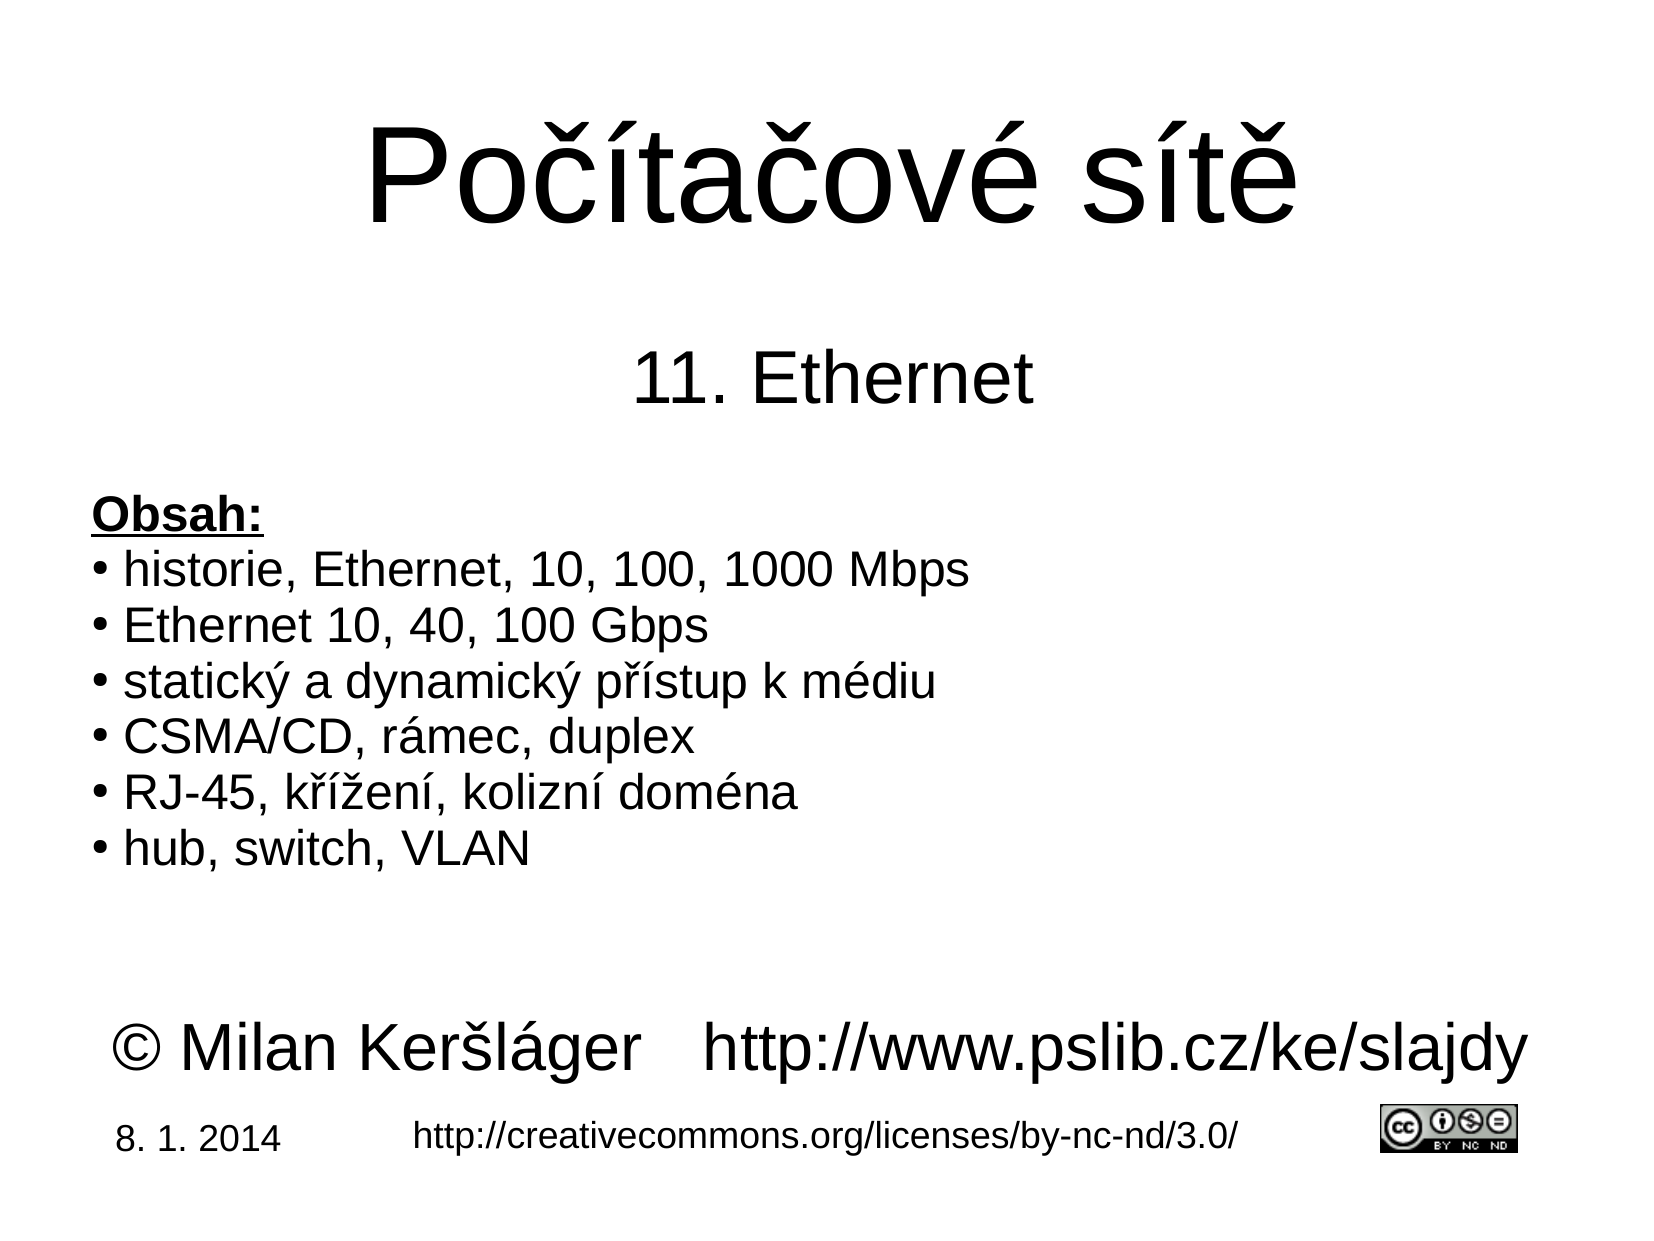

# Počítačové sítě 11. Ethernet
Obsah:
 historie, Ethernet, 10, 100, 1000 Mbps
 Ethernet 10, 40, 100 Gbps
 statický a dynamický přístup k médiu
 CSMA/CD, rámec, duplex
 RJ-45, křížení, kolizní doména
 hub, switch, VLAN
© Milan Keršláger	http://www.pslib.cz/ke/slajdy
http://creativecommons.org/licenses/by-nc-nd/3.0/
8. 1. 2014